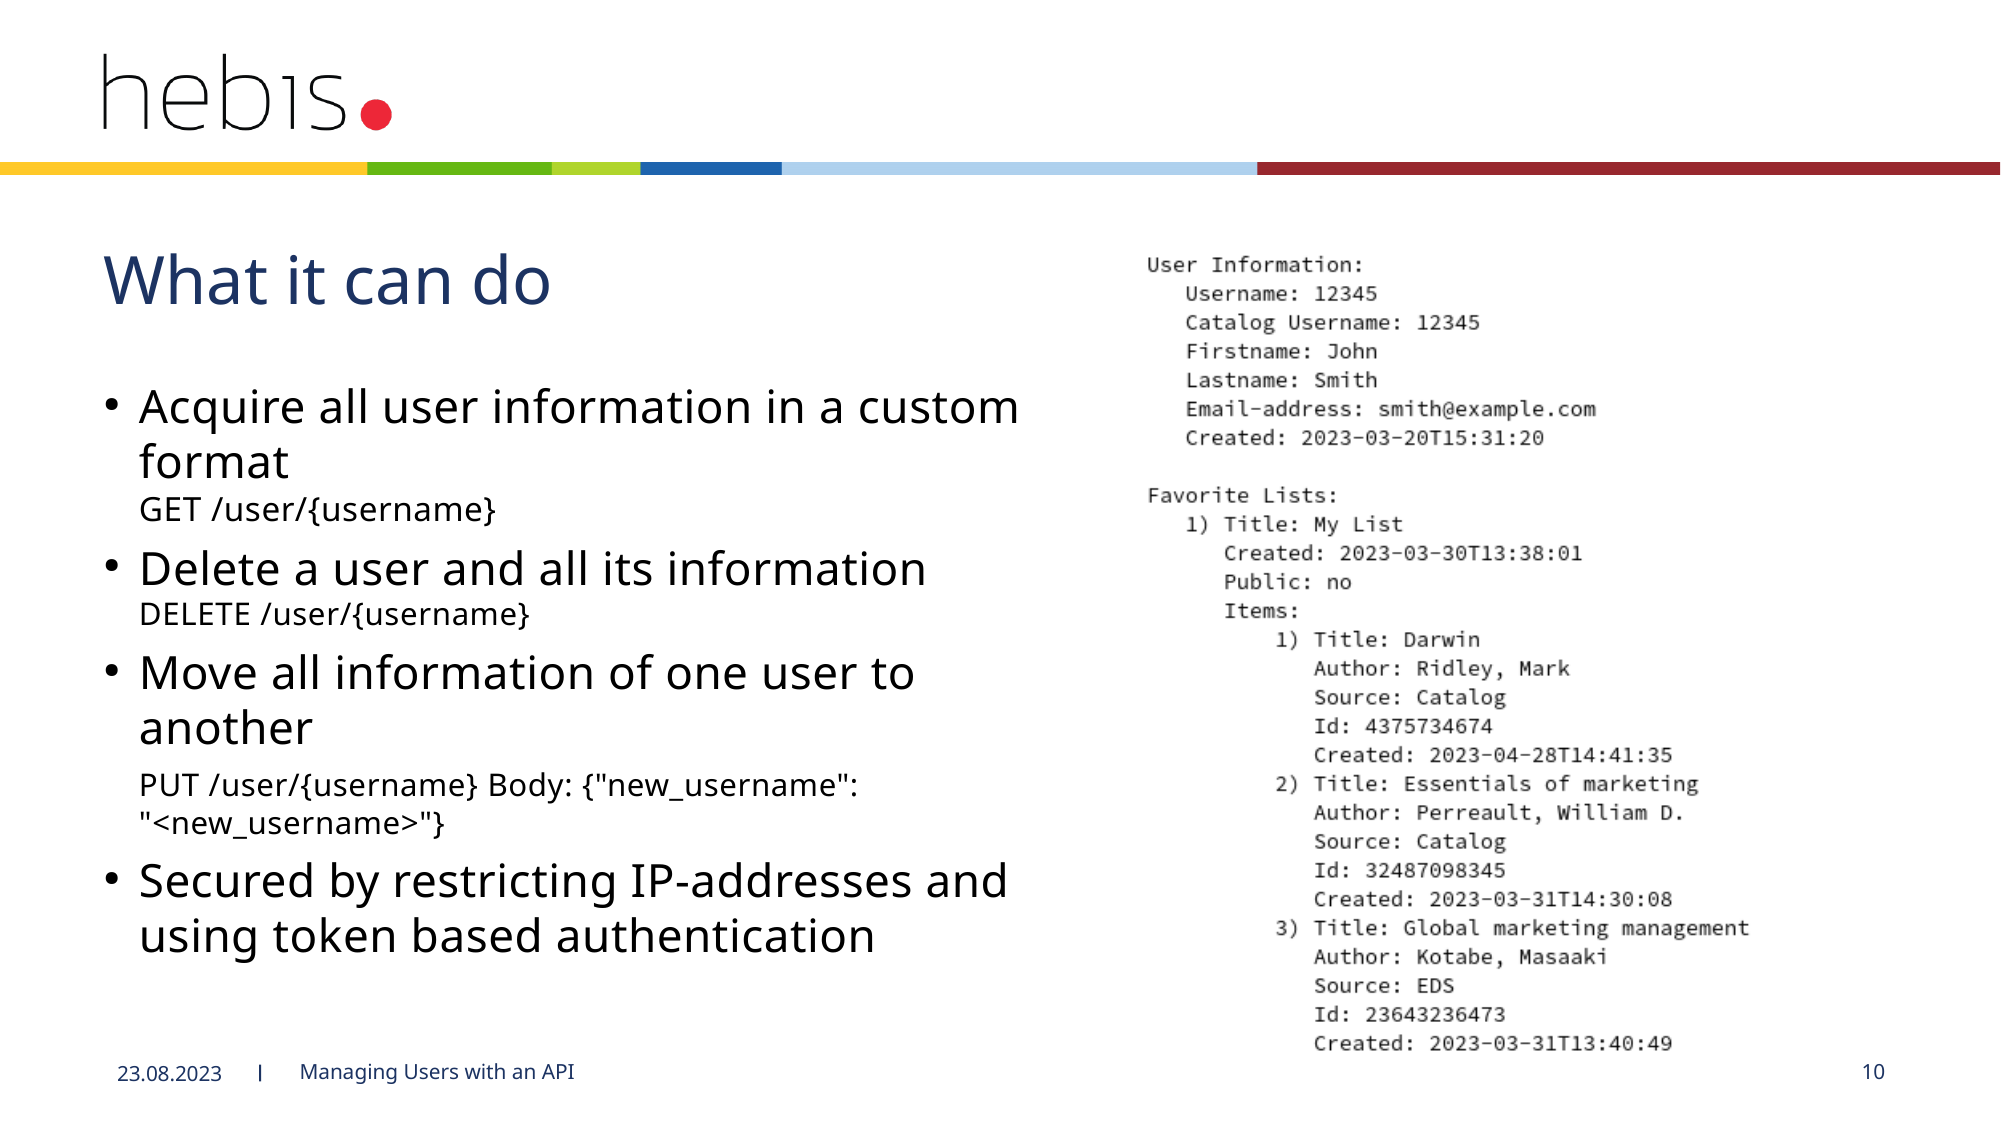

What it can do
# Acquire all user information in a custom format GET /user/{username}
Delete a user and all its information
DELETE /user/{username}
Move all information of one user to another
PUT /user/{username} Body: {"new_username": "<new_username>"}
Secured by restricting IP-addresses and using token based authentication
23.08.2023
Managing Users with an API
10